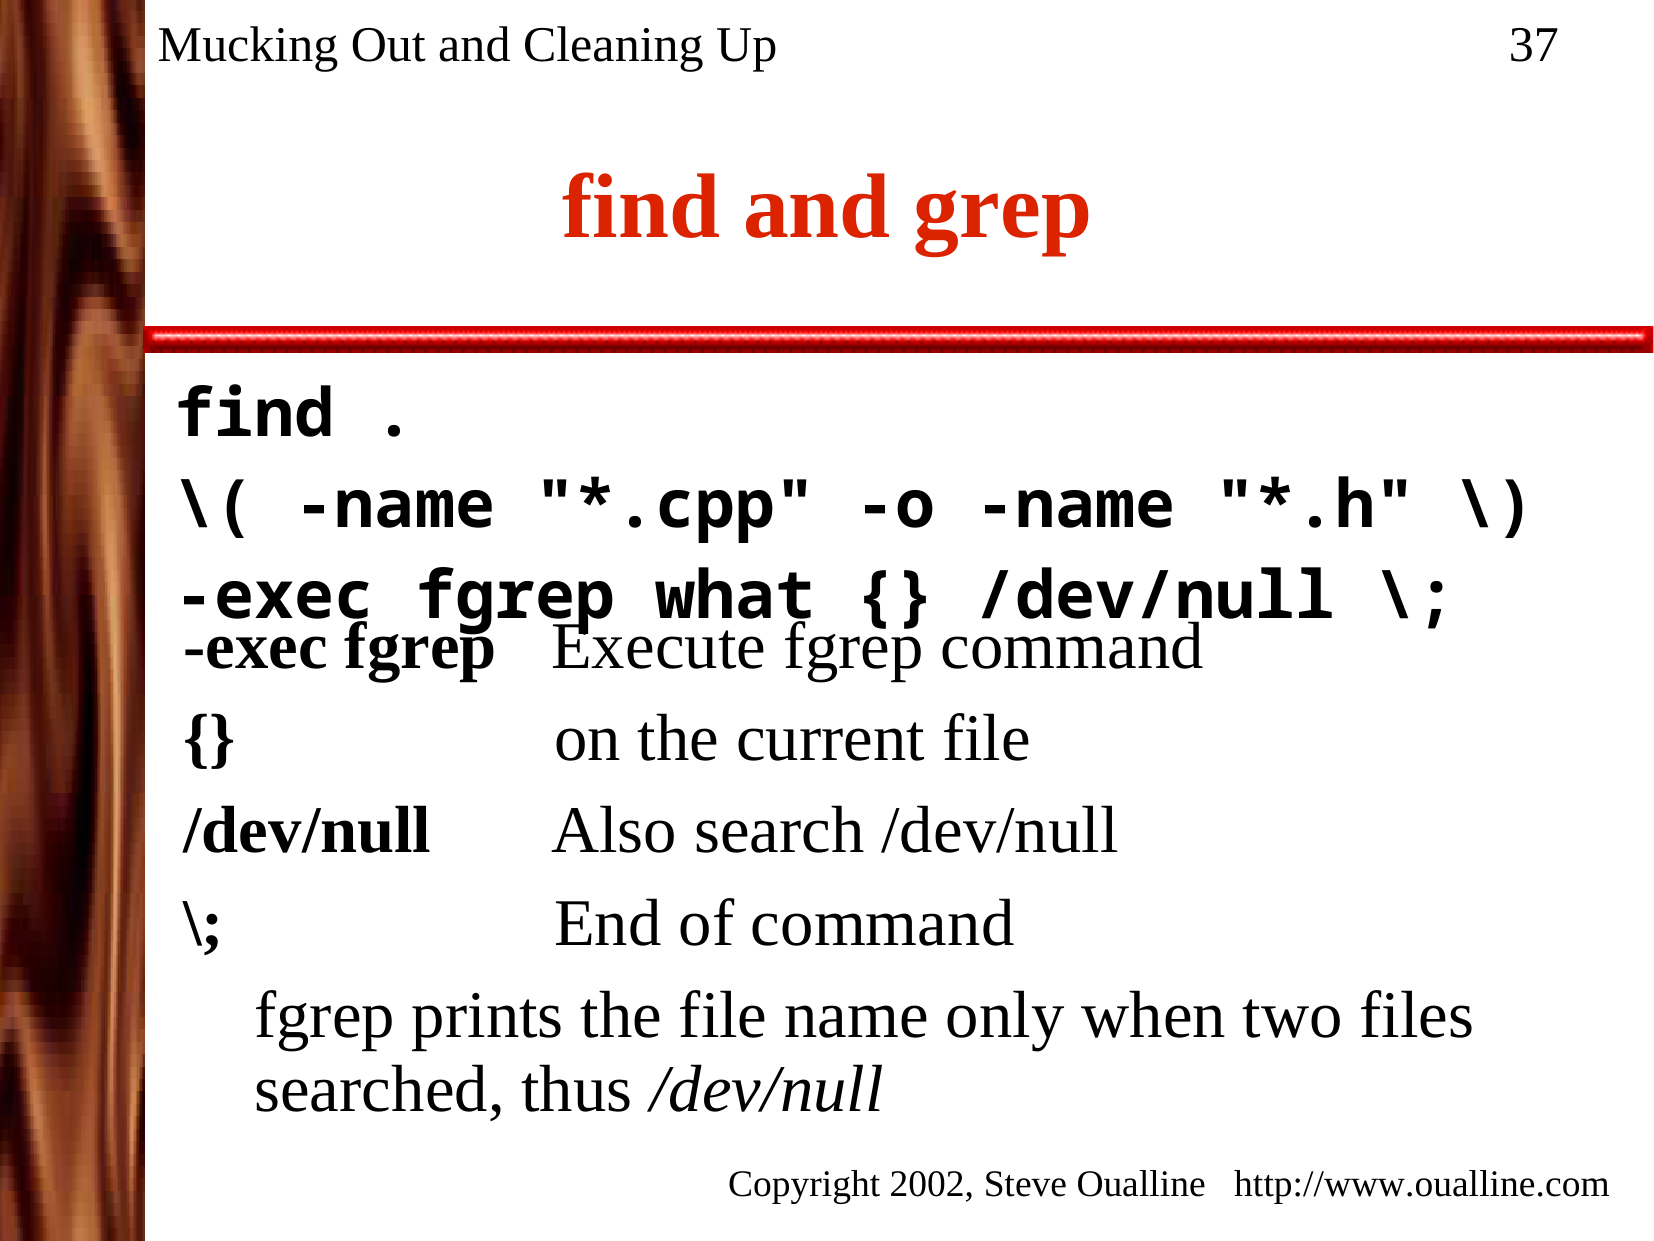

# find and grep
find .
\( -name "*.cpp" -o -name "*.h" \)
-exec fgrep what {} /dev/null \;
-exec fgrep	Execute fgrep command
{}		on the current file
/dev/null	Also search /dev/null
\;		End of command
fgrep prints the file name only when two files searched, thus /dev/null